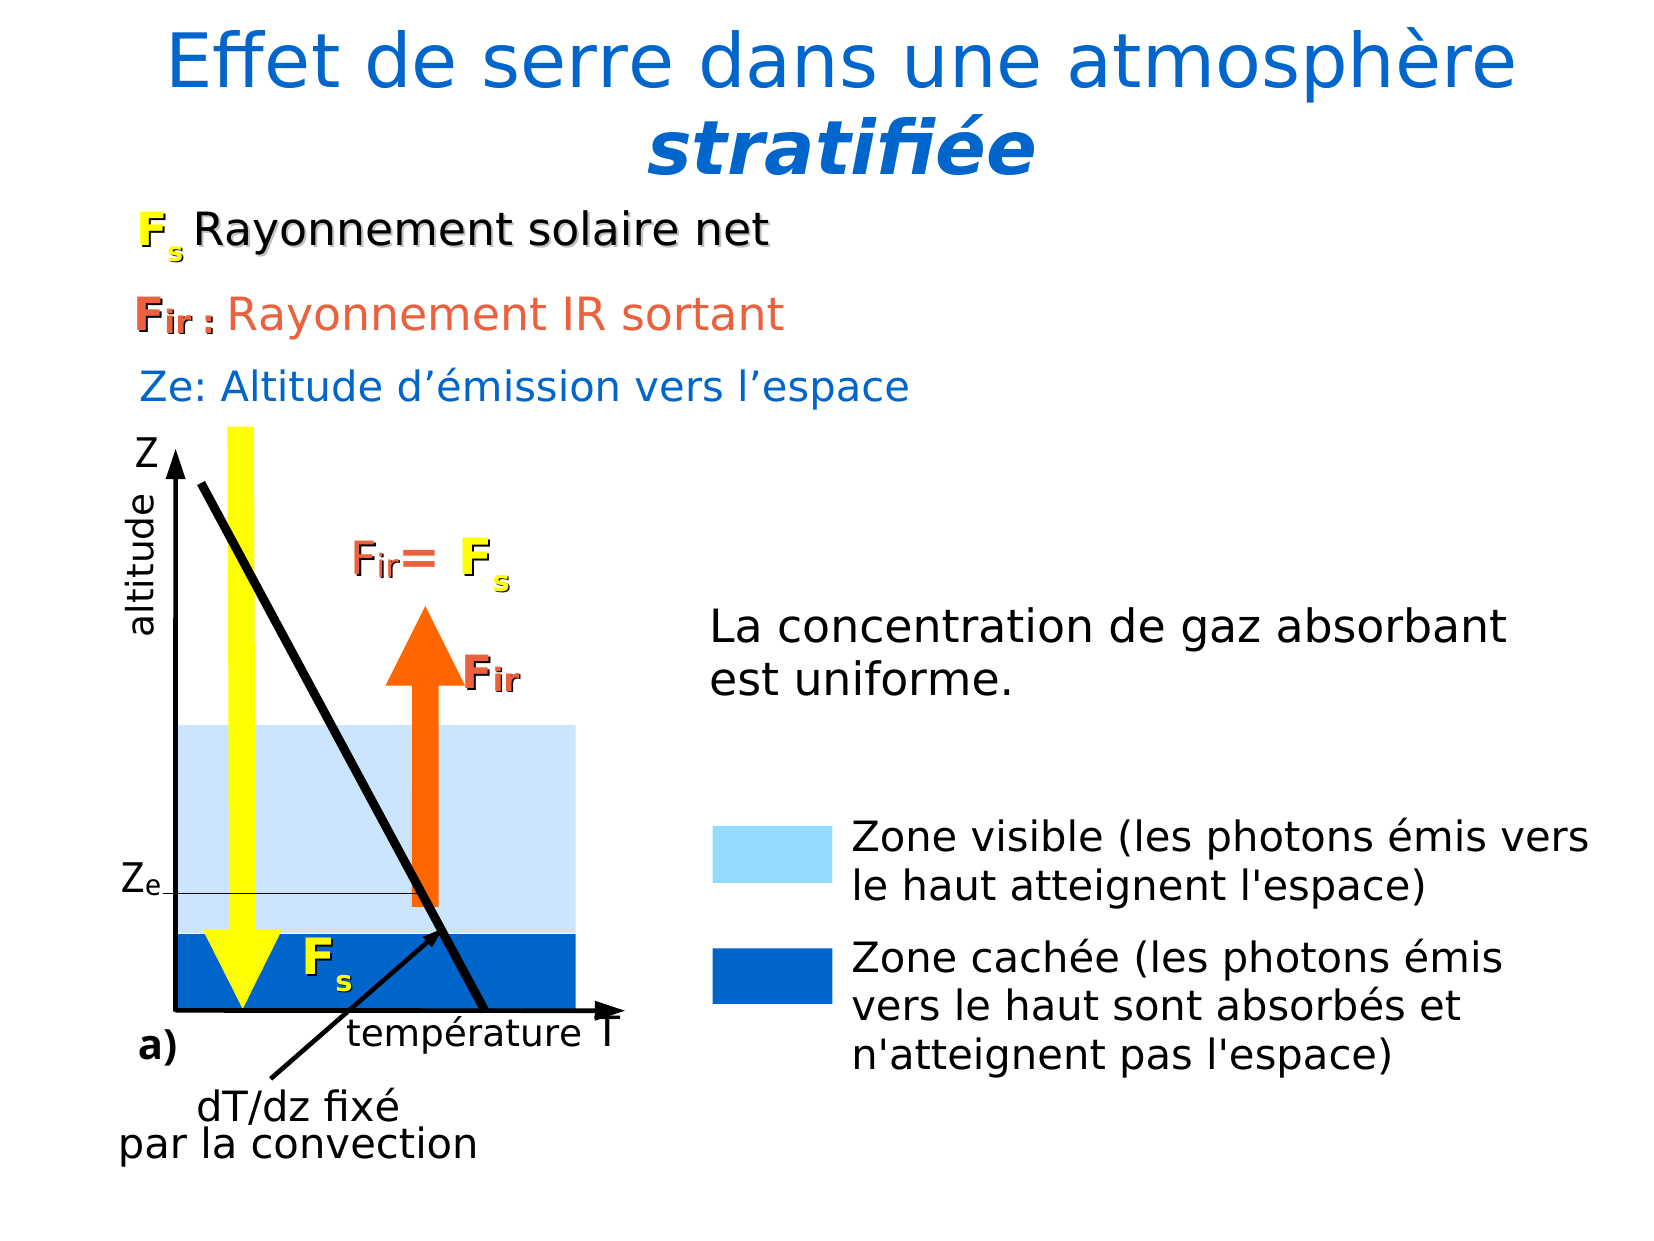

Effet de serre dans une atmosphère stratifiée
 Fs Rayonnement solaire net
 Fir : Rayonnement IR sortant
Ze: Altitude d’émission vers l’espace
Z
Fir= Fs
altitude
Fir
Ze
Fs
a)
température T
dT/dz fixé
par la convection
La concentration de gaz absorbant est uniforme.
Zone visible (les photons émis vers le haut atteignent l'espace)
Zone cachée (les photons émis vers le haut sont absorbés et n'atteignent pas l'espace)